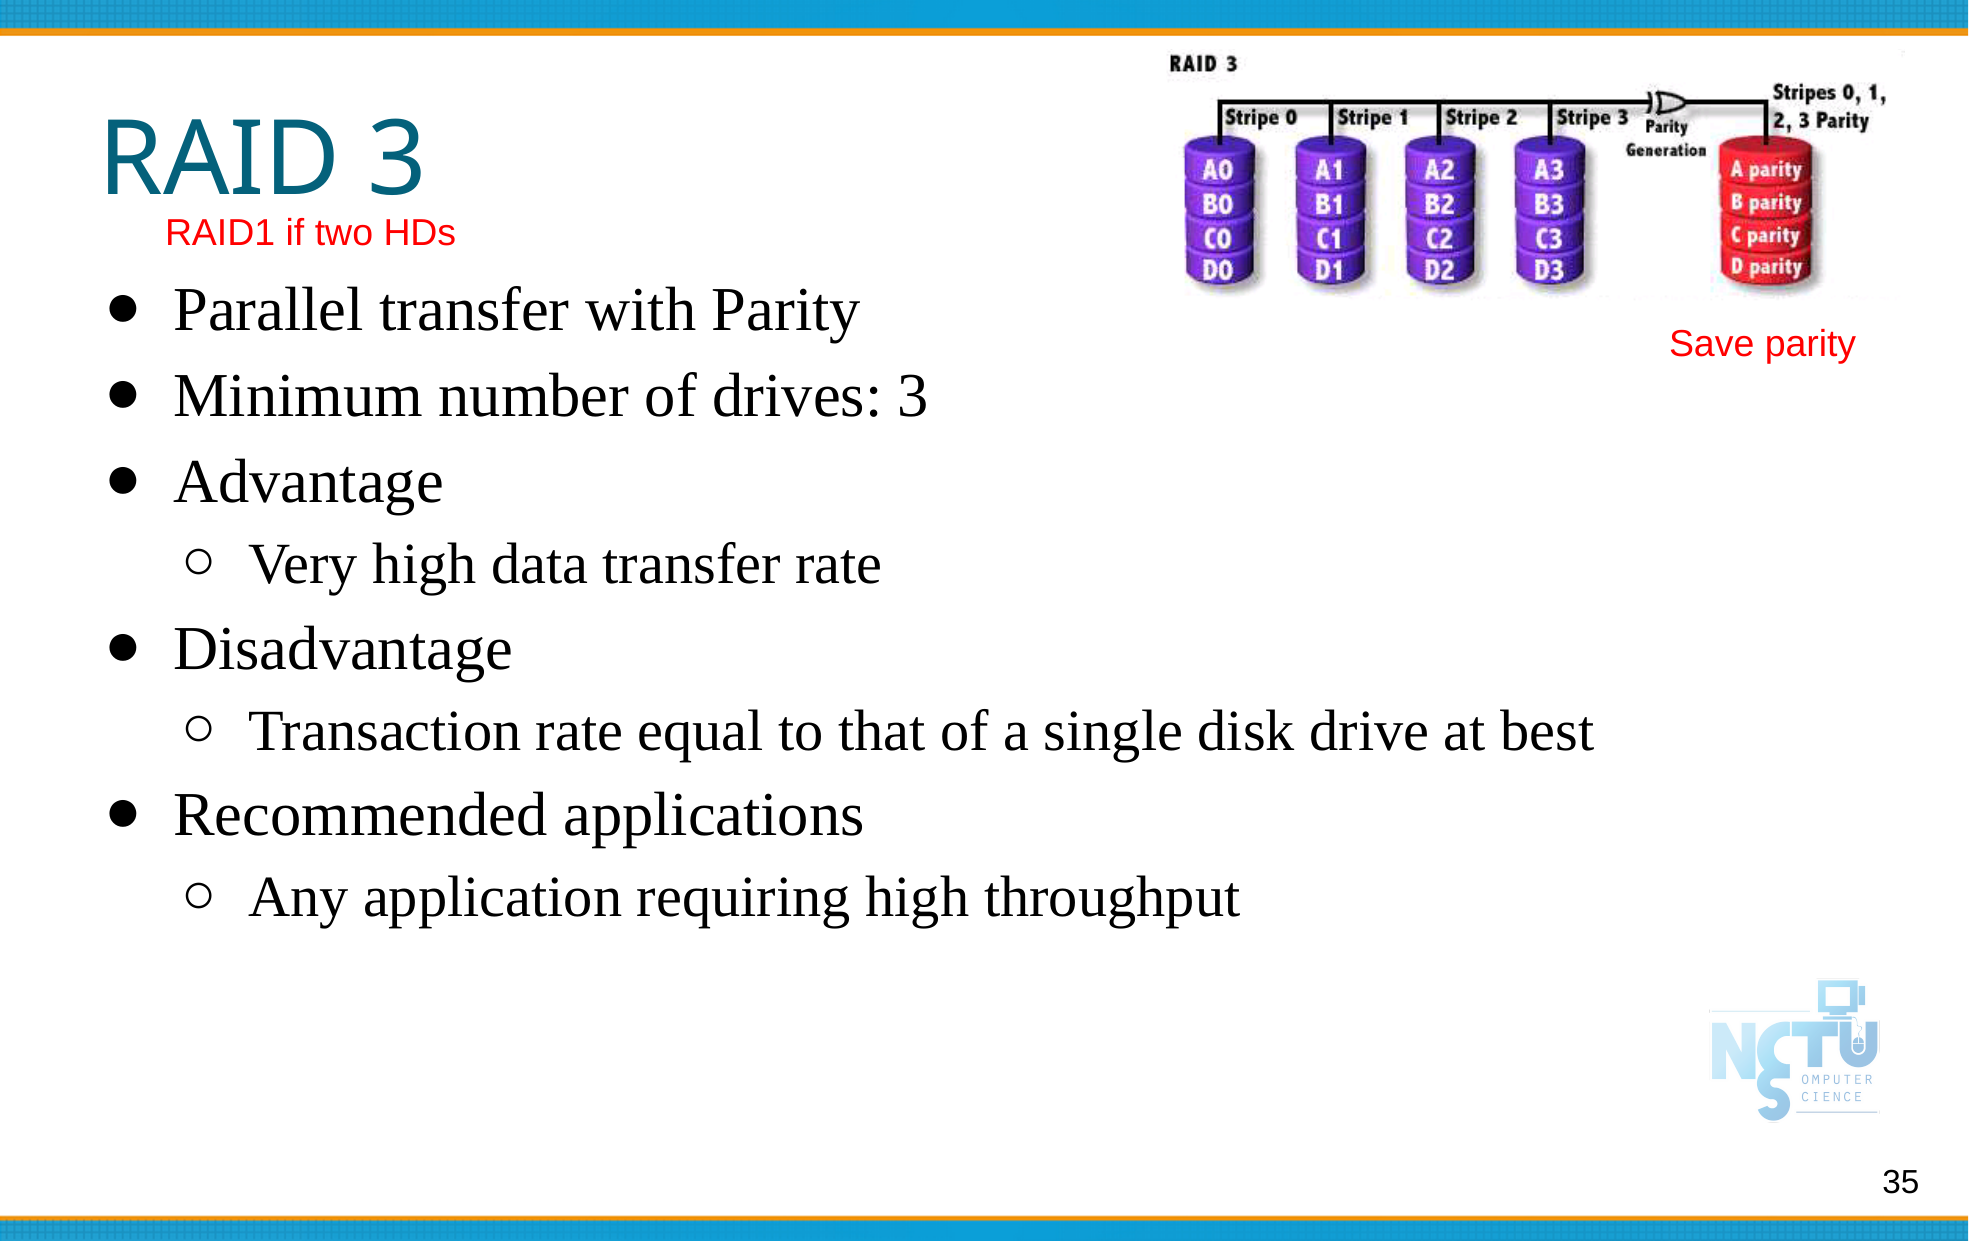

# RAID 3
RAID1 if two HDs
Parallel transfer with Parity
Minimum number of drives: 3
Advantage
Very high data transfer rate
Disadvantage
Transaction rate equal to that of a single disk drive at best
Recommended applications
Any application requiring high throughput
Save parity